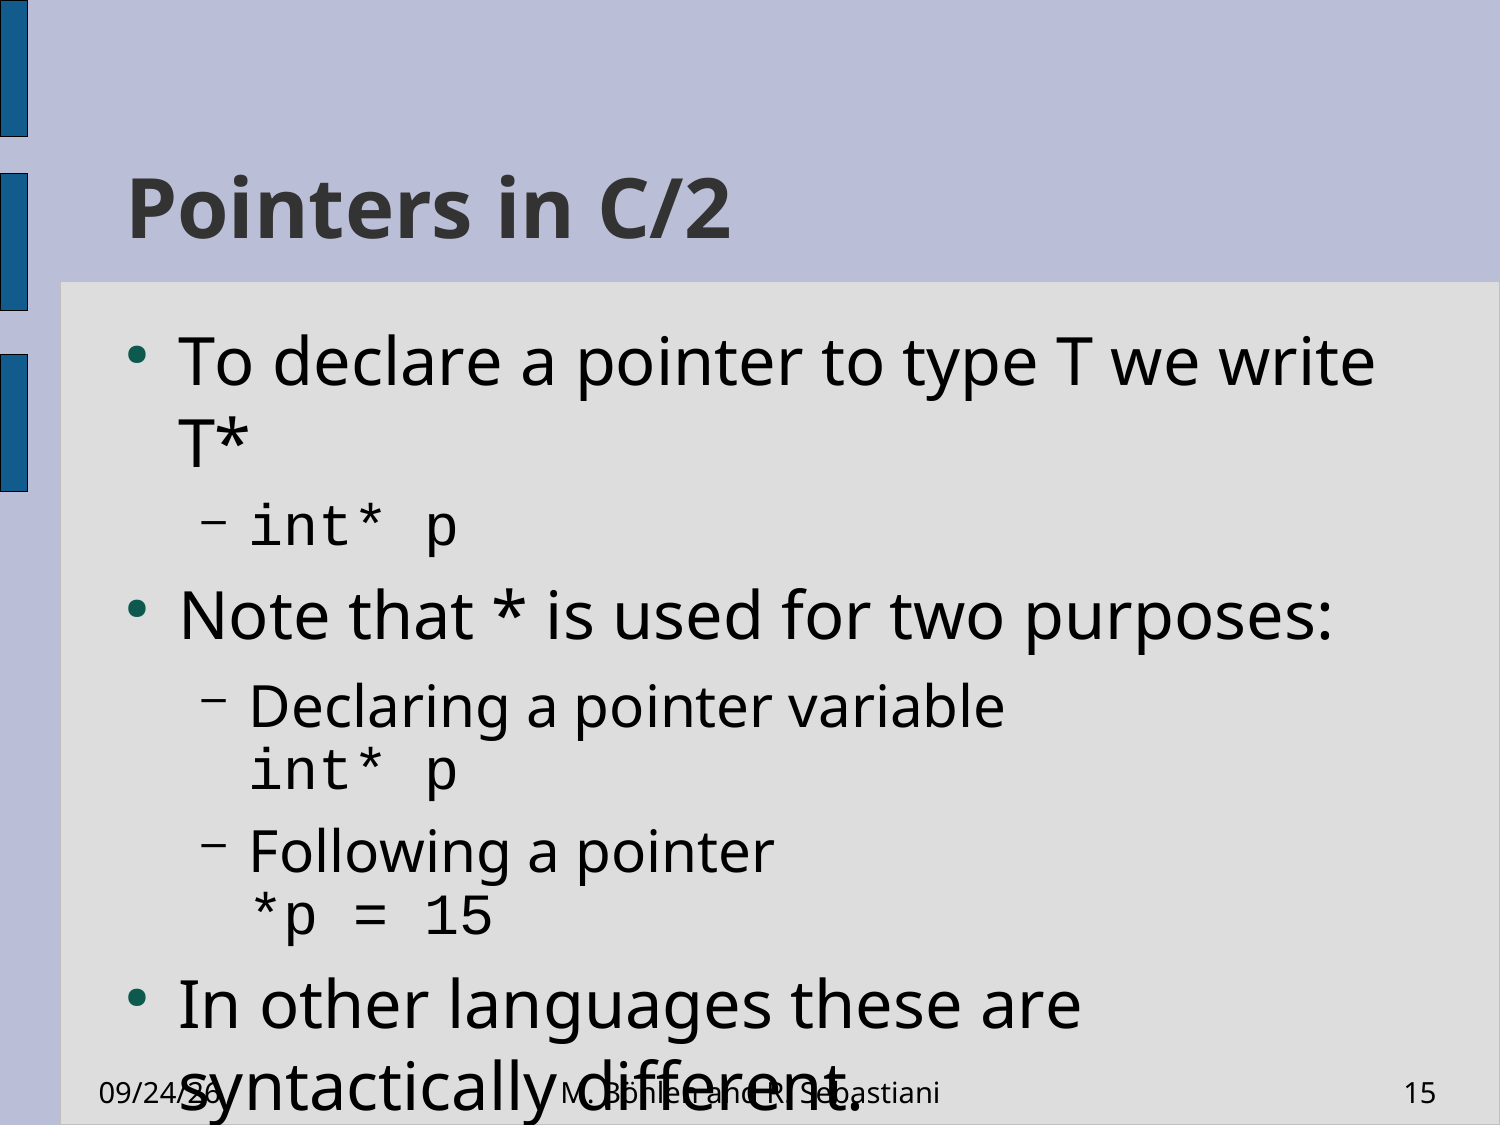

# Pointers in C/2
To declare a pointer to type T we write T*
int* p
Note that * is used for two purposes:
Declaring a pointer variable
int* p
Following a pointer
*p = 15
In other languages these are syntactically different.
M. Böhlen and R. Sebastiani
15